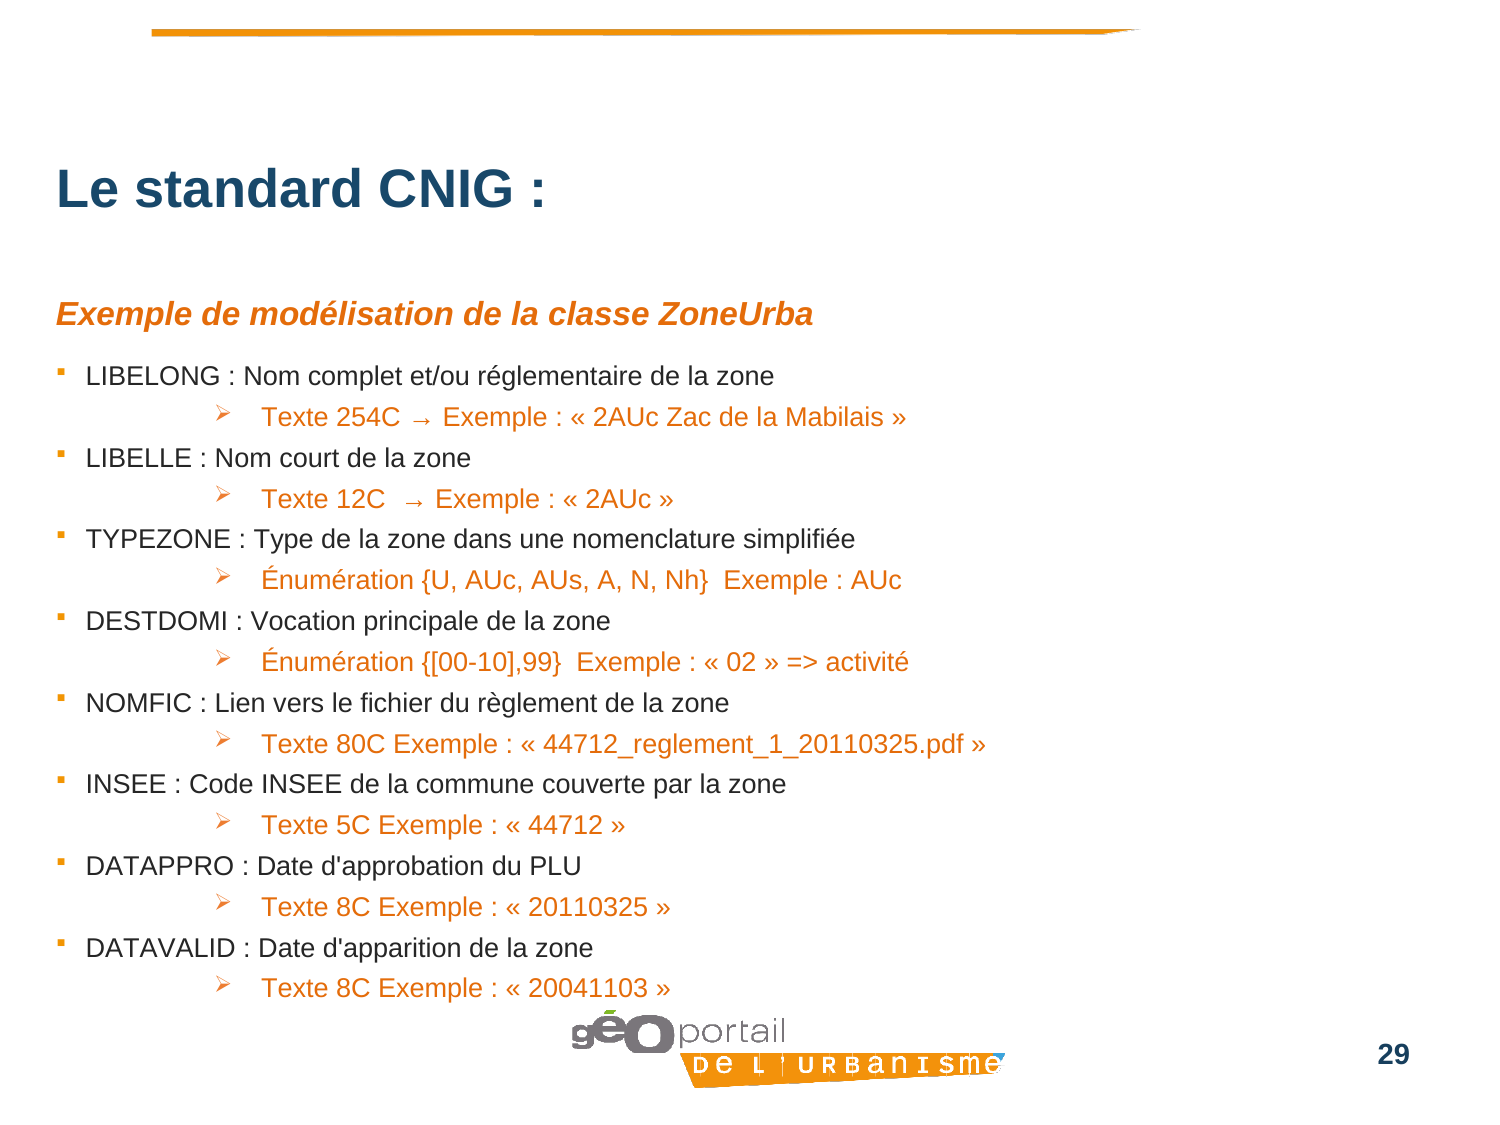

# Le standard CNIG :
Exemple de modélisation de la classe ZoneUrba
LIBELONG : Nom complet et/ou réglementaire de la zone
Texte 254C → Exemple : « 2AUc Zac de la Mabilais »
LIBELLE : Nom court de la zone
Texte 12C → Exemple : « 2AUc »
TYPEZONE : Type de la zone dans une nomenclature simplifiée
Énumération {U, AUc, AUs, A, N, Nh} Exemple : AUc
DESTDOMI : Vocation principale de la zone
Énumération {[00-10],99} Exemple : « 02 » => activité
NOMFIC : Lien vers le fichier du règlement de la zone
Texte 80C Exemple : « 44712_reglement_1_20110325.pdf »
INSEE : Code INSEE de la commune couverte par la zone
Texte 5C Exemple : « 44712 »
DATAPPRO : Date d'approbation du PLU
Texte 8C Exemple : « 20110325 »
DATAVALID : Date d'apparition de la zone
Texte 8C Exemple : « 20041103 »